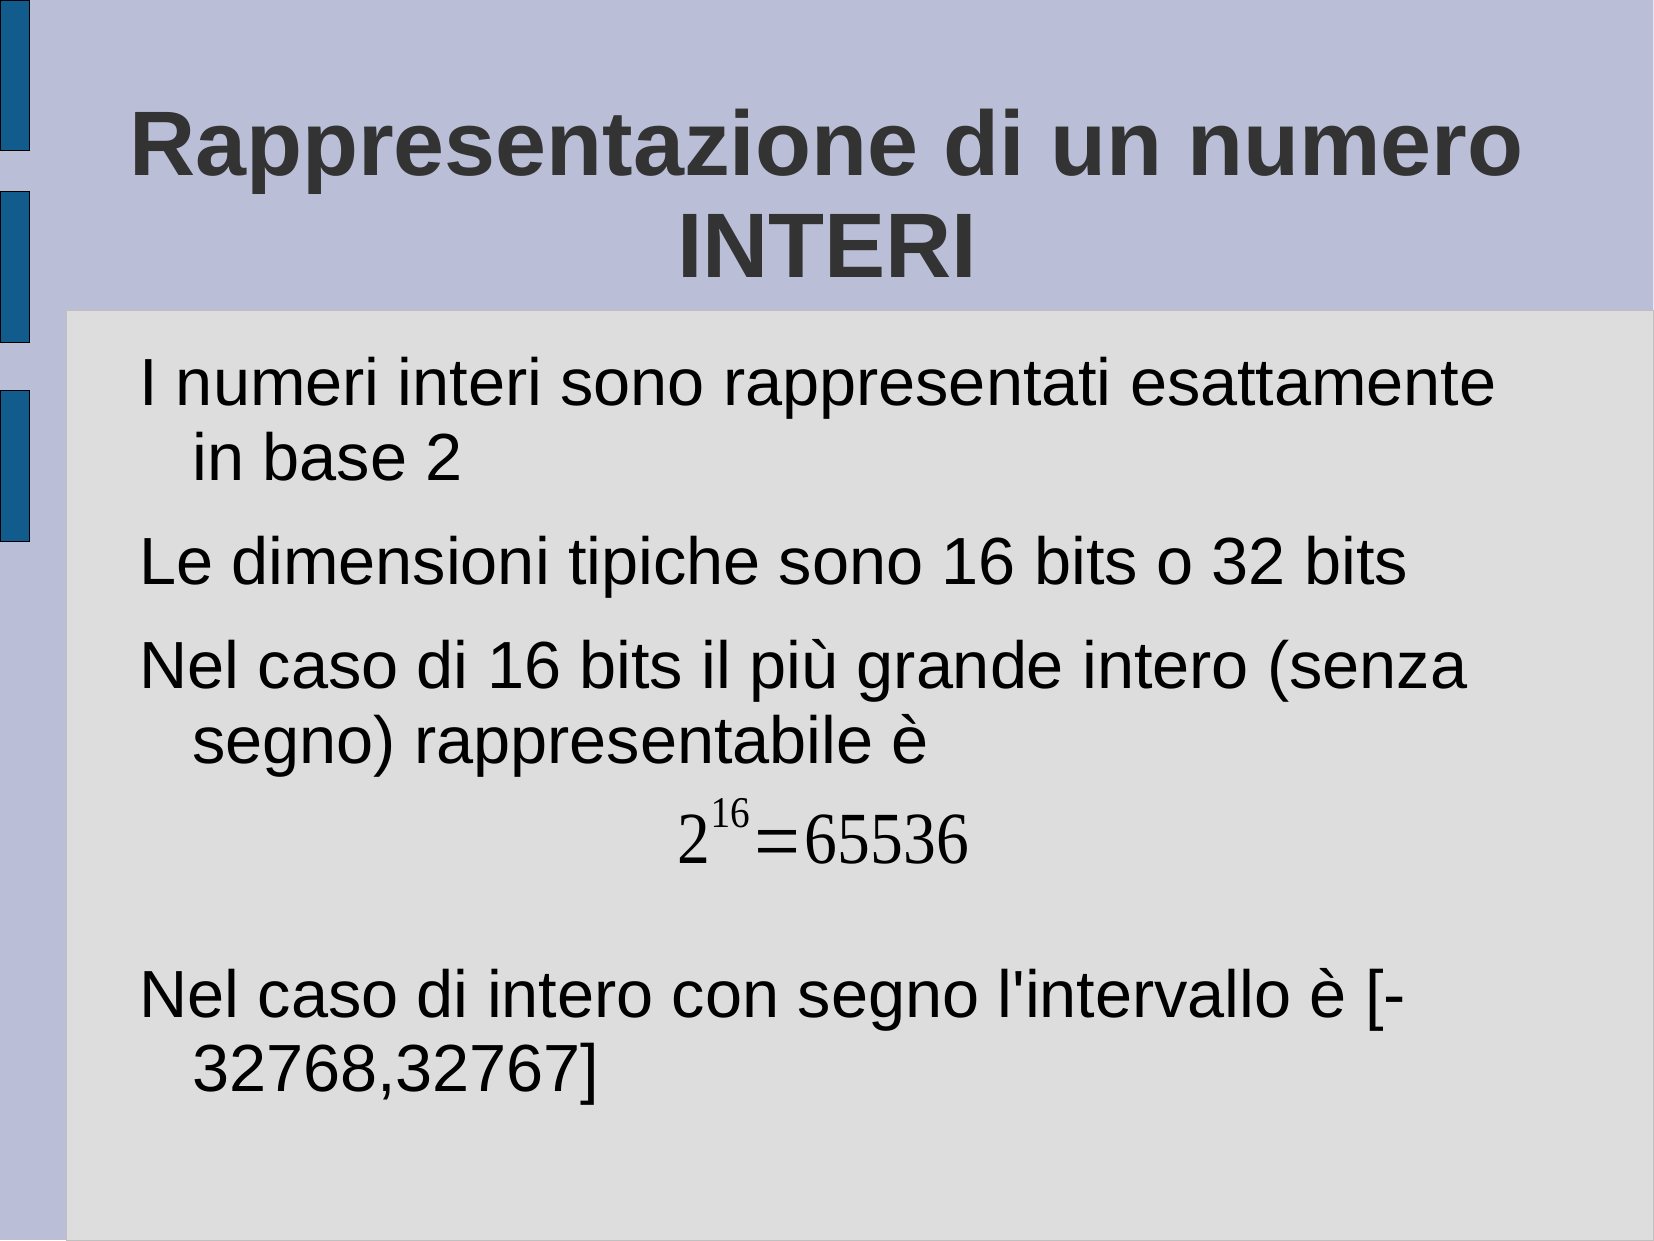

# Rappresentazione di un numero INTERI
I numeri interi sono rappresentati esattamente in base 2
Le dimensioni tipiche sono 16 bits o 32 bits
Nel caso di 16 bits il più grande intero (senza segno) rappresentabile è
Nel caso di intero con segno l'intervallo è [-32768,32767]